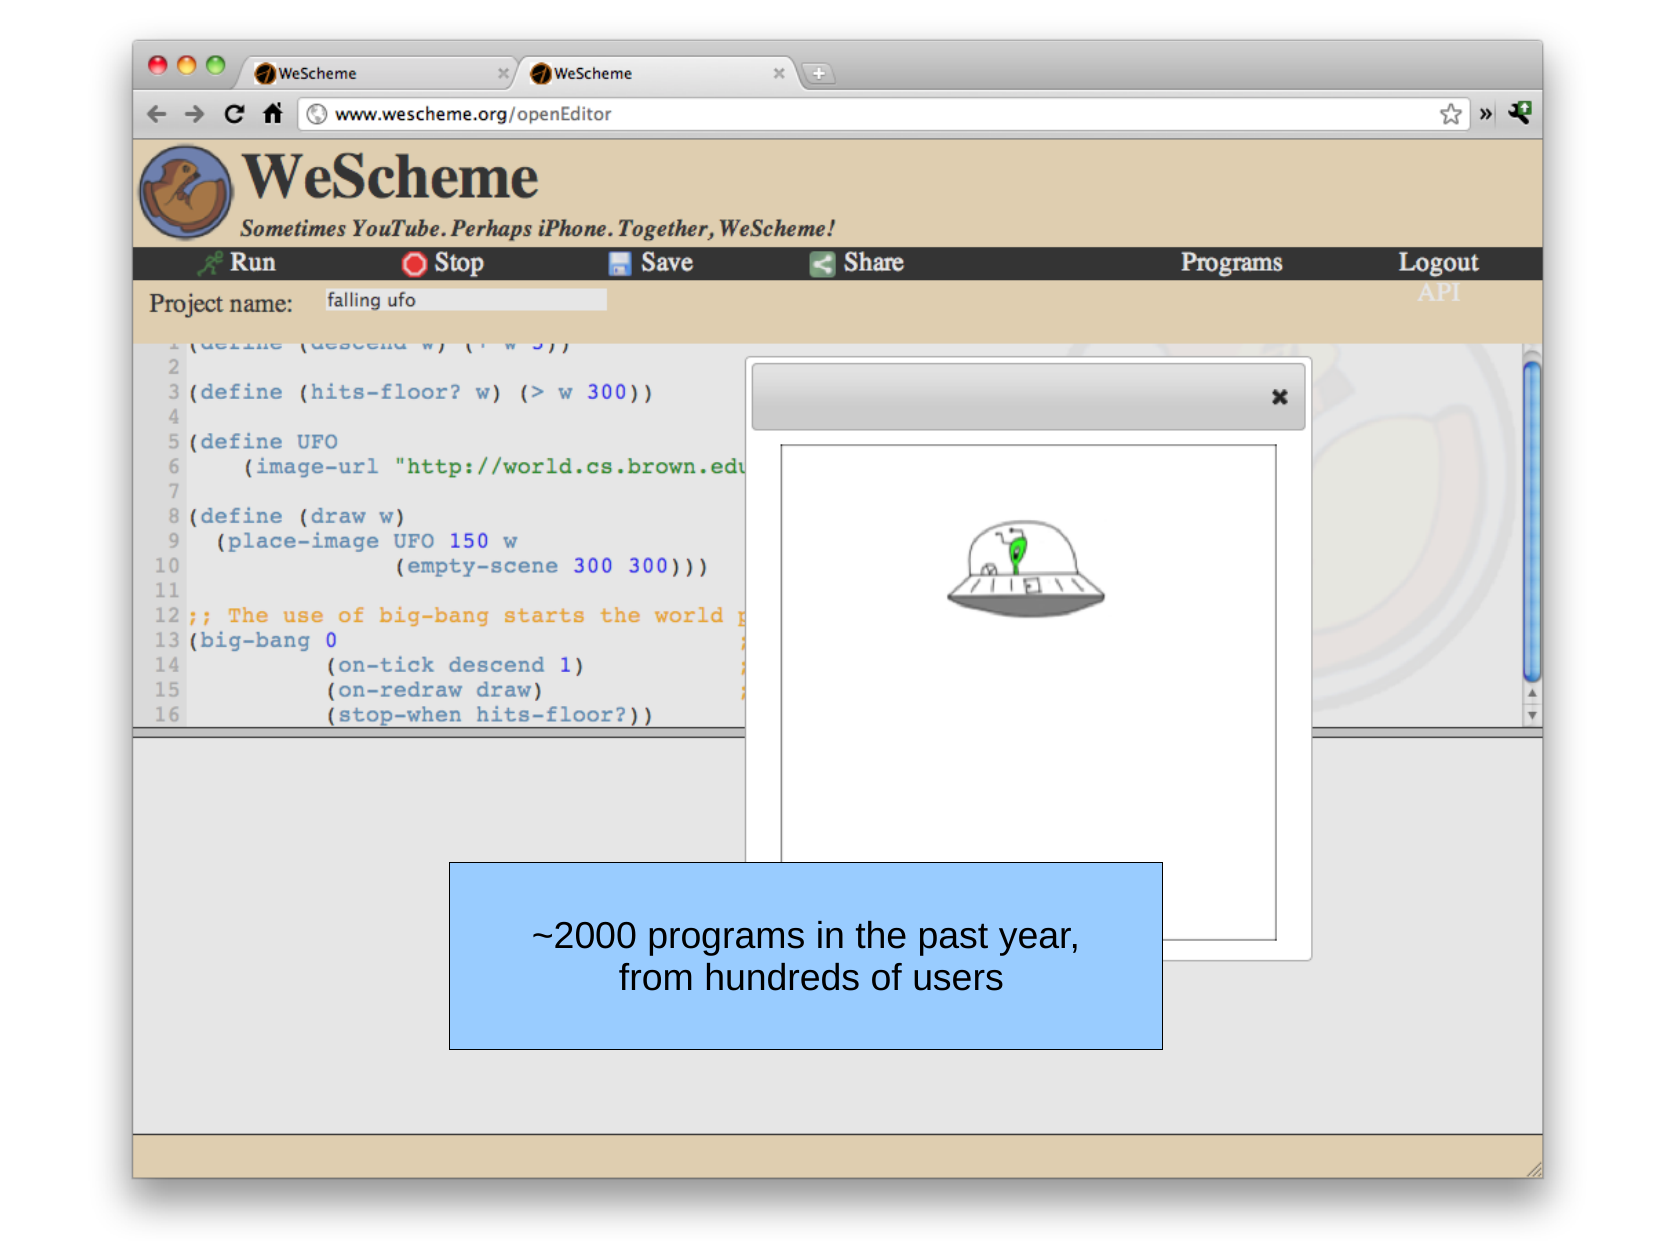

~2000 programs in the past year,
 from hundreds of users